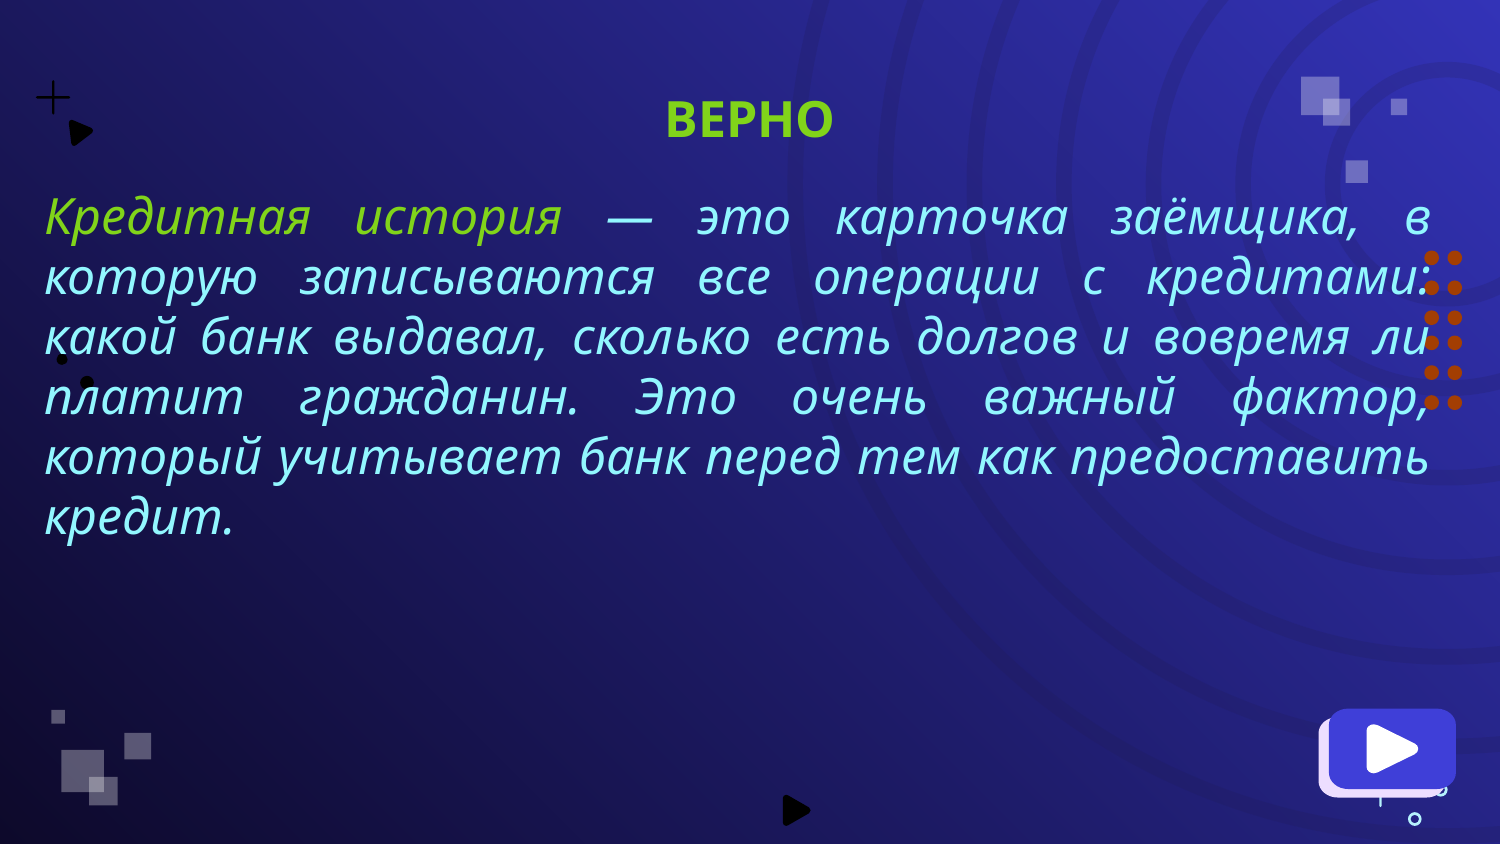

# ВЕРНО
Кредитная история — это карточка заёмщика, в которую записываются все операции с кредитами: какой банк выдавал, сколько есть долгов и вовремя ли платит гражданин. Это очень важный фактор, который учитывает банк перед тем как предоставить кредит.